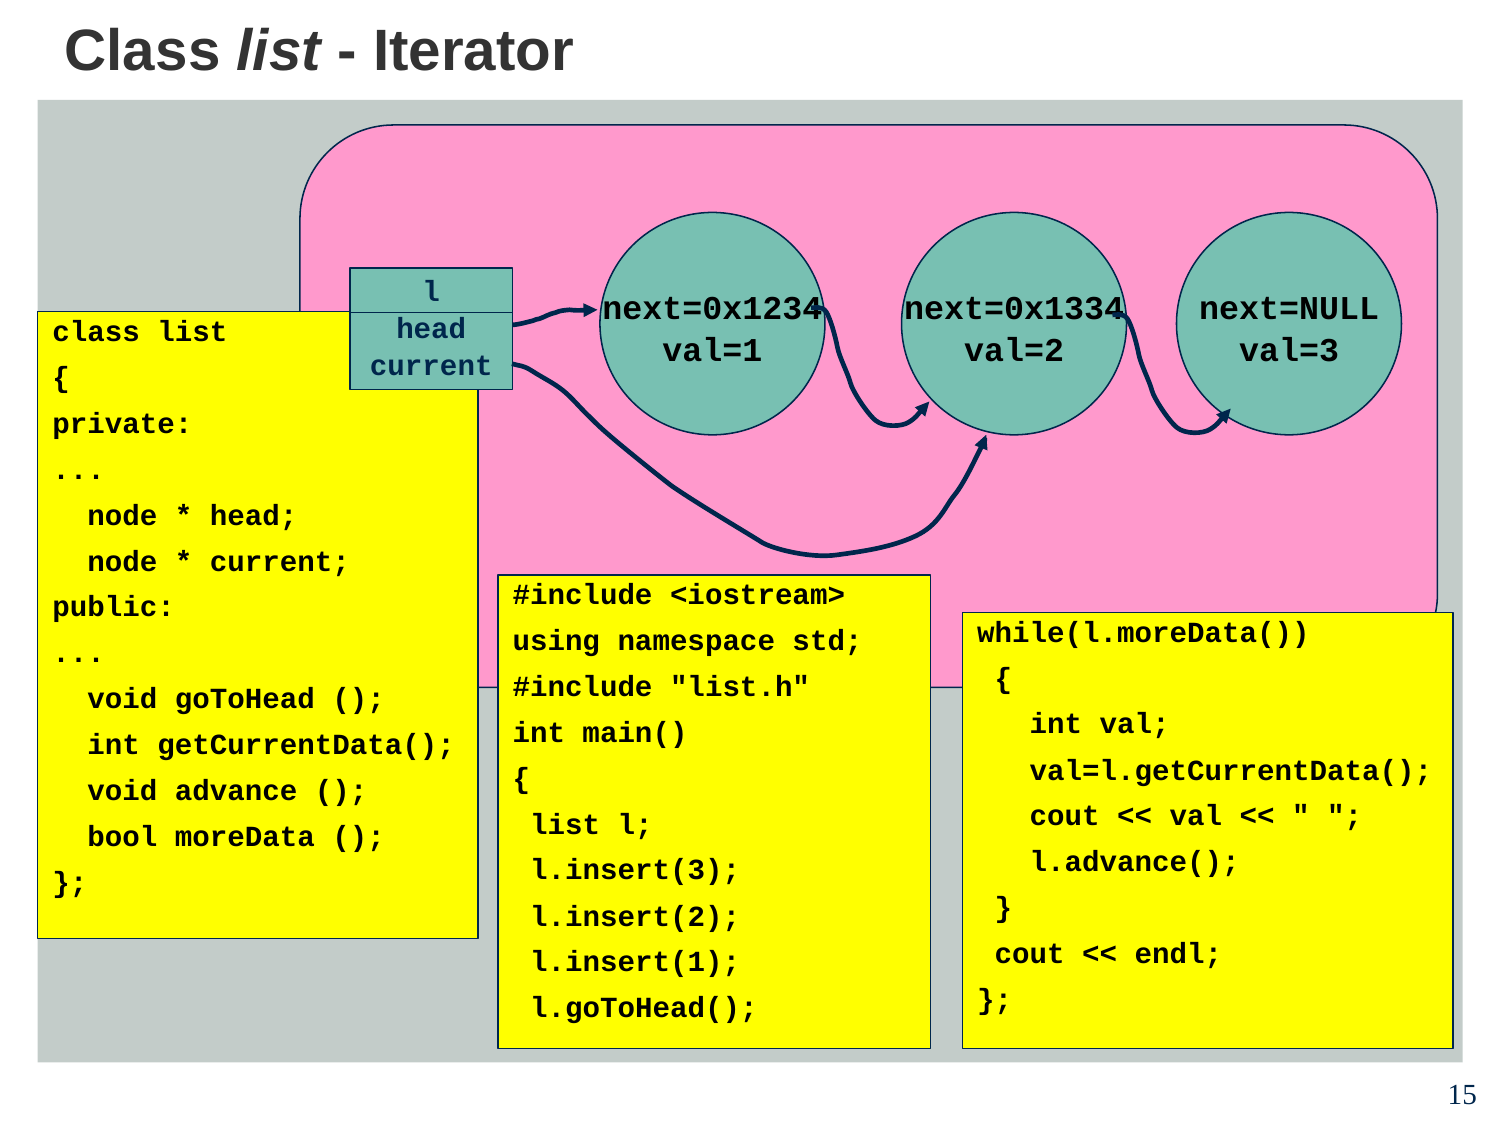

# Class list - Iterator
next=0x1234
val=1
next=0x1334
val=2
next=NULL
val=3
l
head
current
class list
{
private:
...
 node * head;
 node * current;
public:
...
 void goToHead ();
 int getCurrentData();
 void advance ();
 bool moreData ();
};
#include <iostream>
using namespace std;
#include "list.h"
int main()
{
 list l;
 l.insert(3);
 l.insert(2);
 l.insert(1);
 l.goToHead();
while(l.moreData())
 {
 int val;
 val=l.getCurrentData();
 cout << val << " ";
 l.advance();
 }
 cout << endl;
};